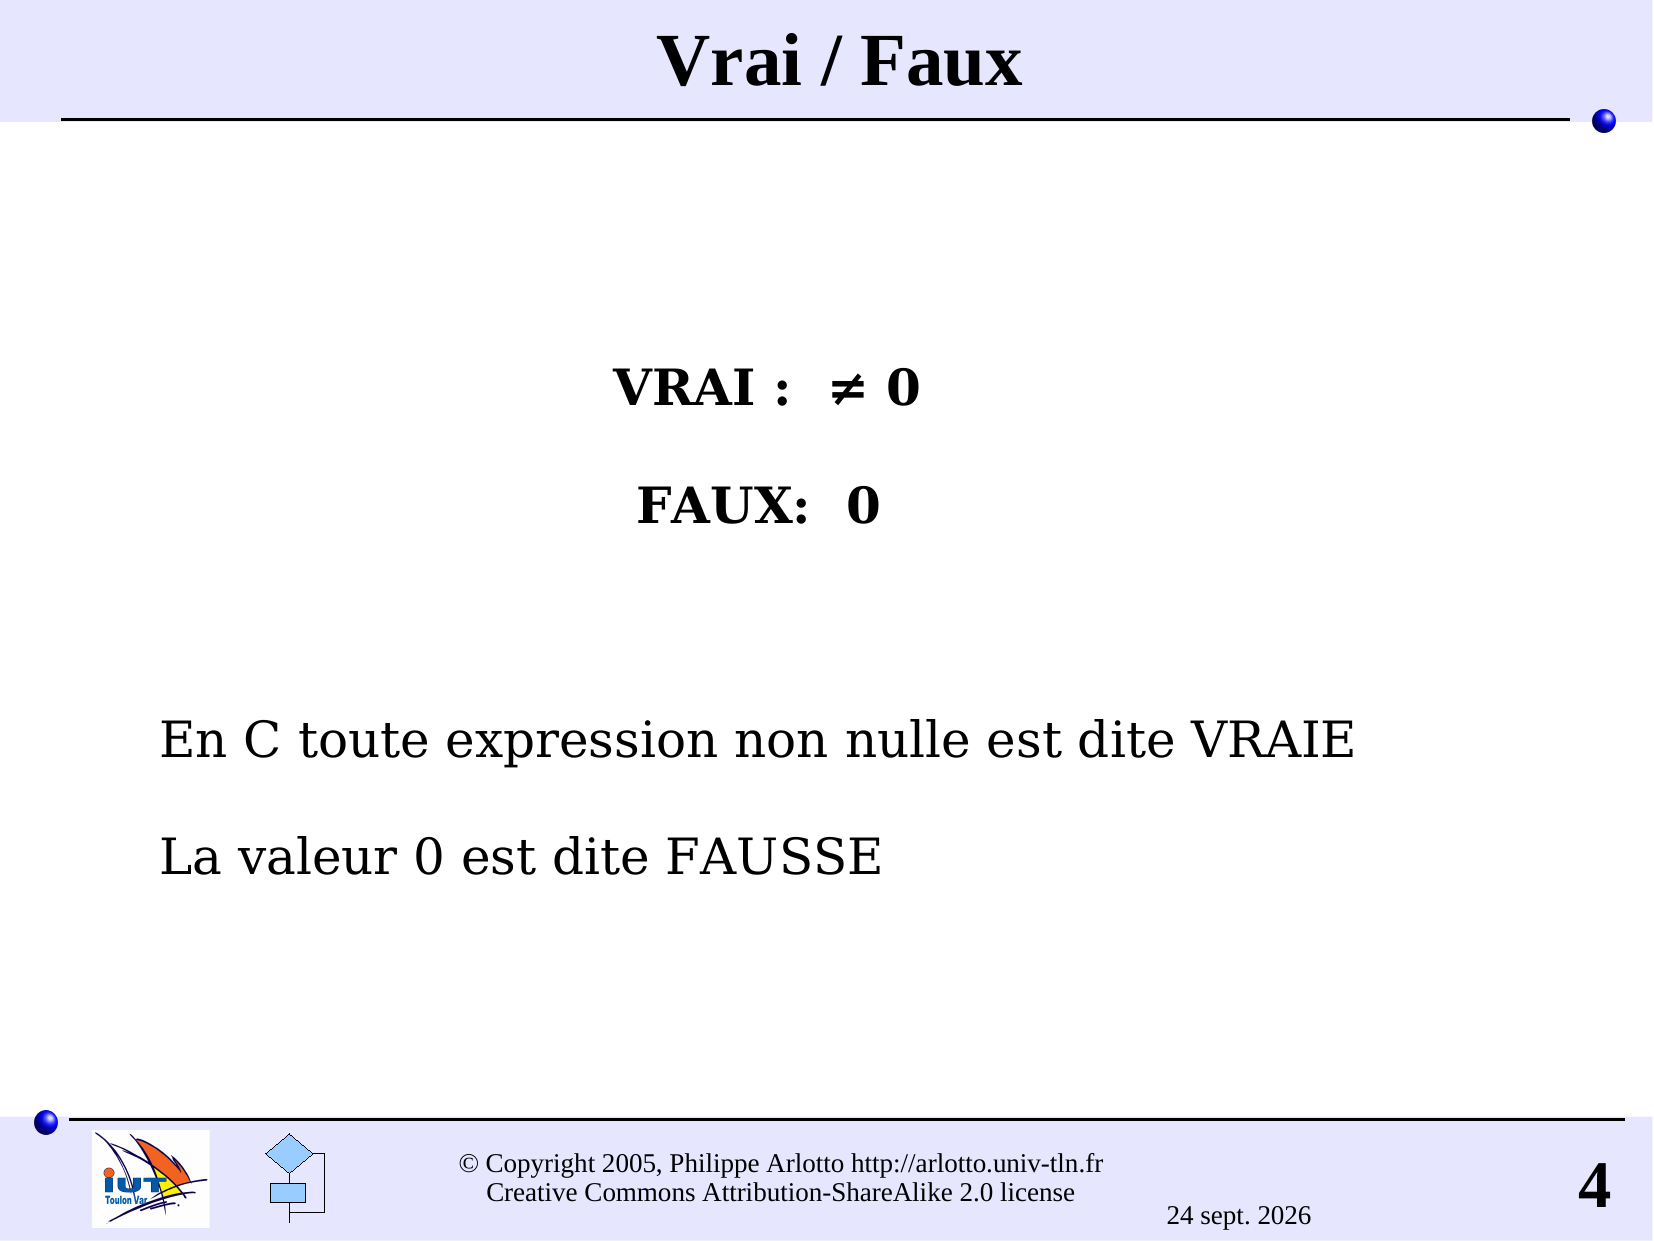

# Vrai / Faux
 VRAI : ≠ 0
FAUX: 0
En C toute expression non nulle est dite VRAIE
La valeur 0 est dite FAUSSE